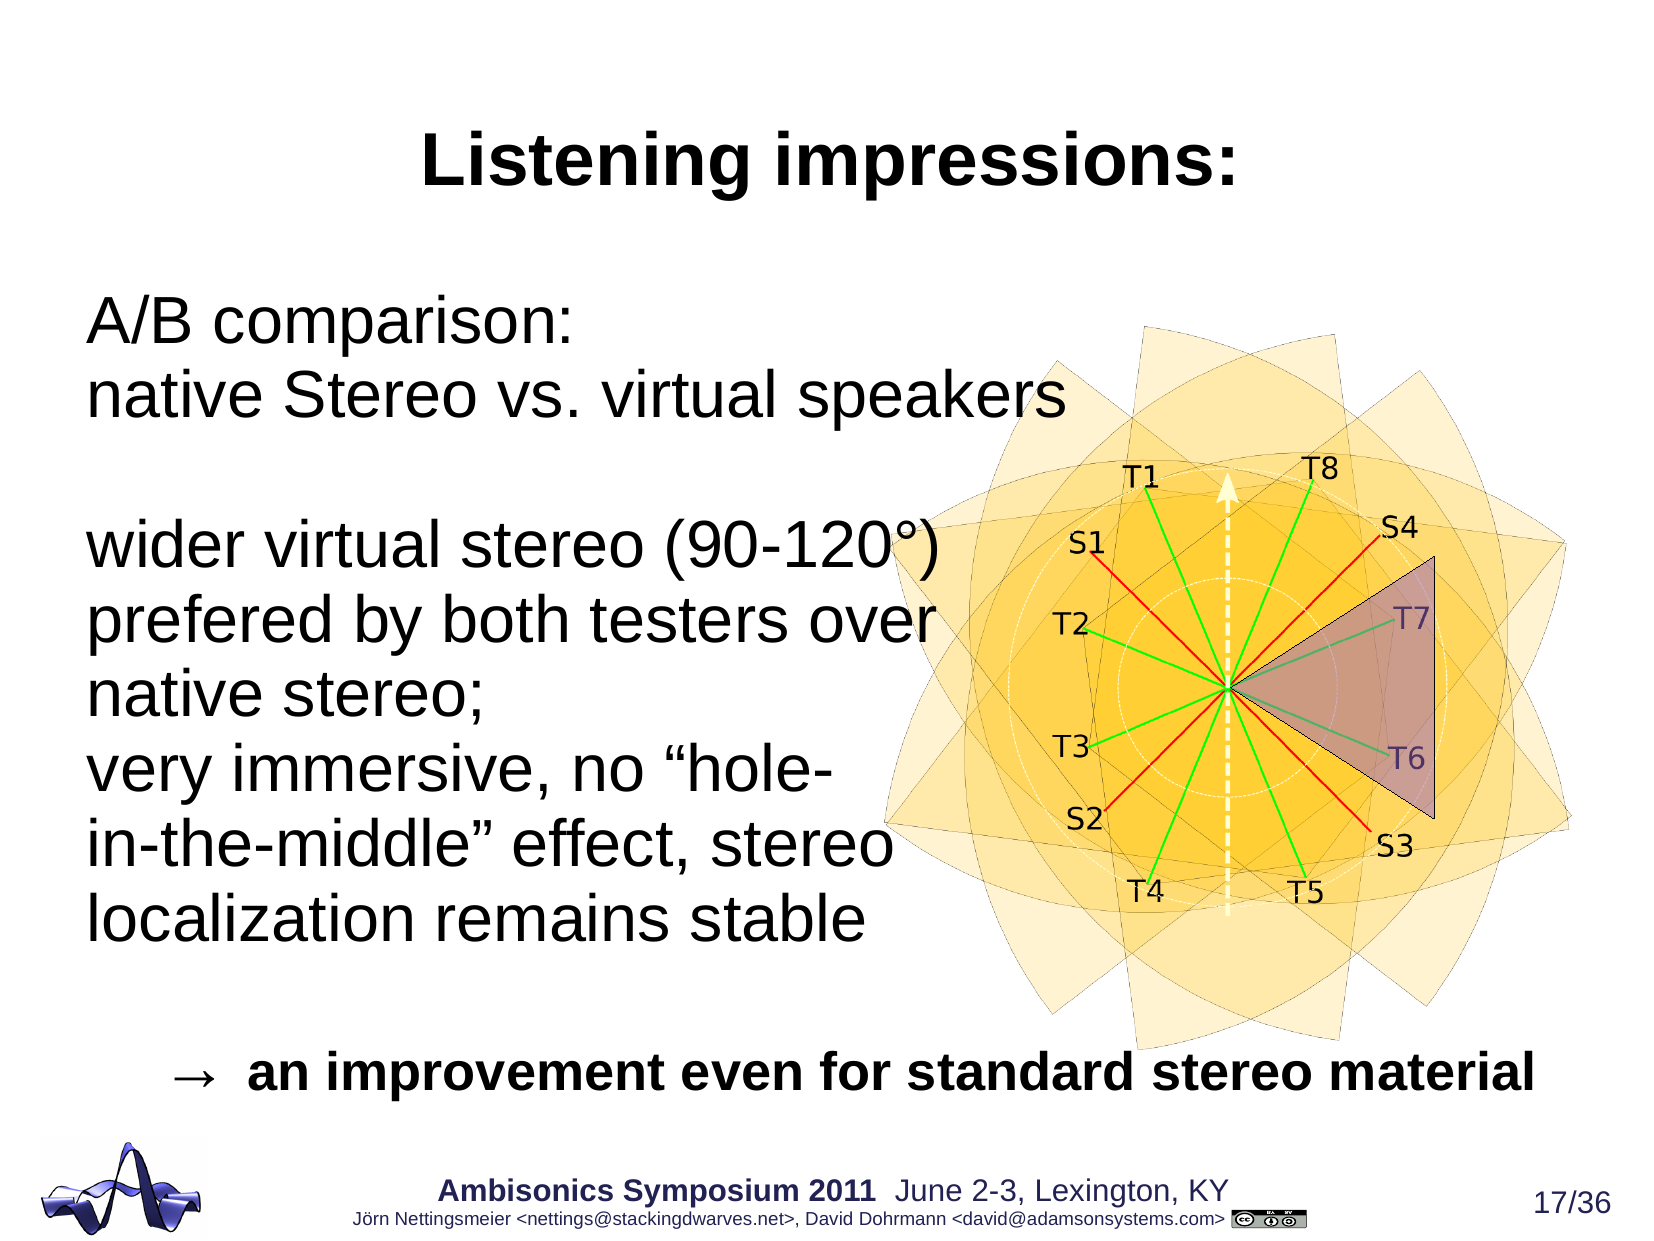

# Listening impressions:
A/B comparison:
native Stereo vs. virtual speakers
wider virtual stereo (90-120°)
prefered by both testers over
native stereo;
very immersive, no “hole-
in-the-middle” effect, stereo
localization remains stable
	→ an improvement even for standard stereo material